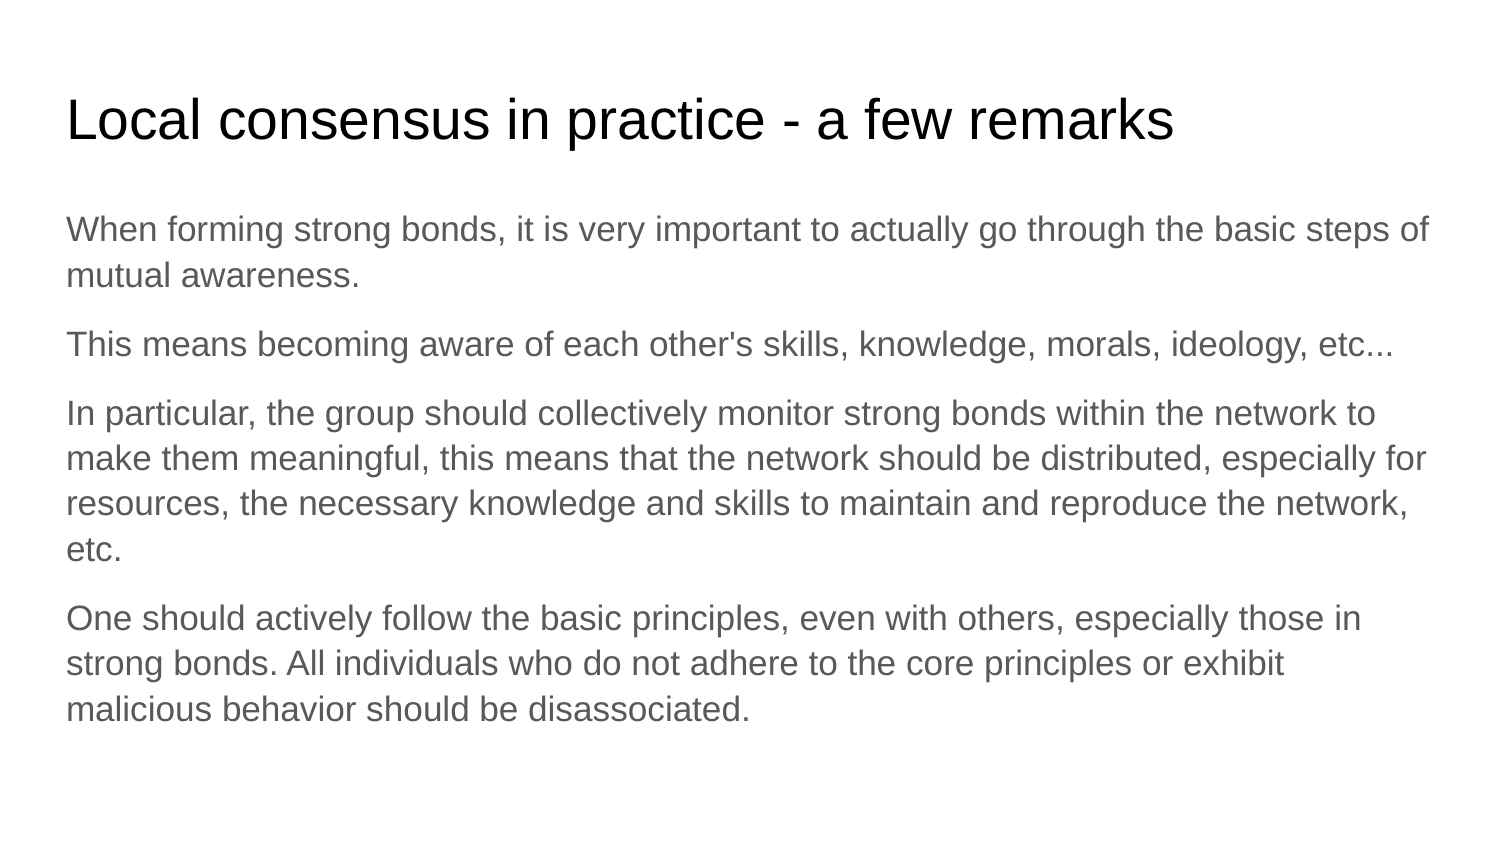

# Local consensus in practice - a few remarks
When forming strong bonds, it is very important to actually go through the basic steps of mutual awareness.
This means becoming aware of each other's skills, knowledge, morals, ideology, etc...
In particular, the group should collectively monitor strong bonds within the network to make them meaningful, this means that the network should be distributed, especially for resources, the necessary knowledge and skills to maintain and reproduce the network, etc.
One should actively follow the basic principles, even with others, especially those in strong bonds. All individuals who do not adhere to the core principles or exhibit malicious behavior should be disassociated.